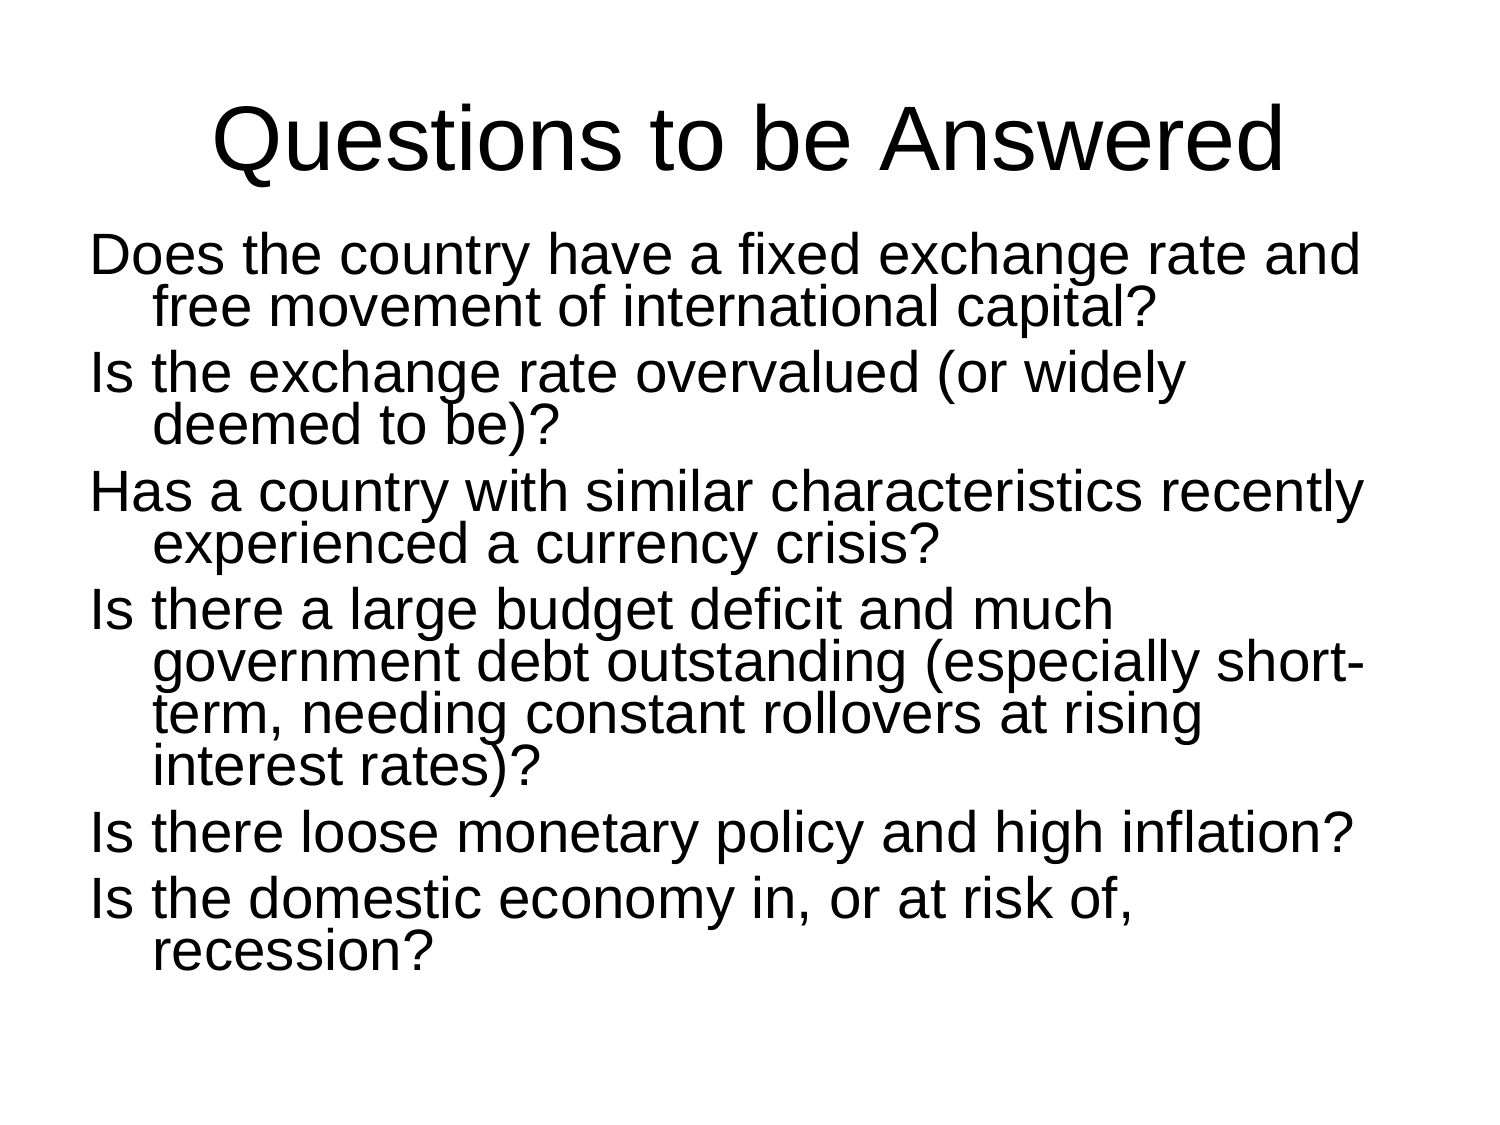

# Questions to be Answered
Does the country have a fixed exchange rate and free movement of international capital?
Is the exchange rate overvalued (or widely deemed to be)?
Has a country with similar characteristics recently experienced a currency crisis?
Is there a large budget deficit and much government debt outstanding (especially short-term, needing constant rollovers at rising interest rates)?
Is there loose monetary policy and high inflation?
Is the domestic economy in, or at risk of, recession?